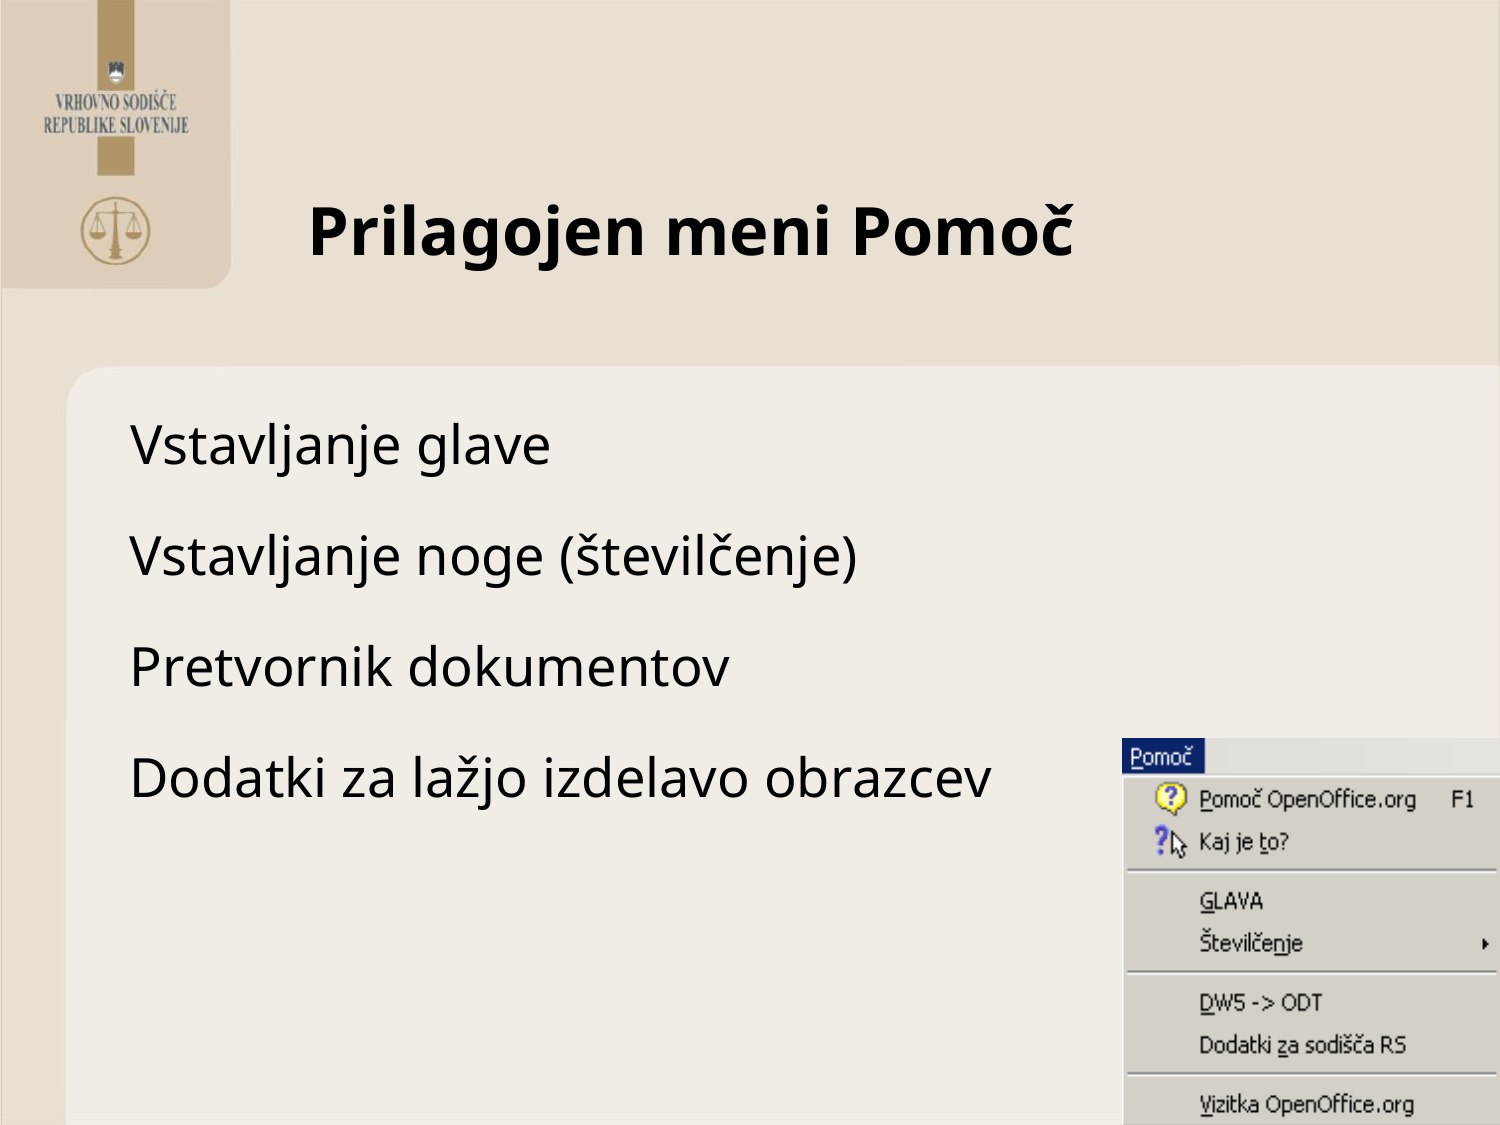

Prilagojen meni Pomoč
 Vstavljanje glave
 Vstavljanje noge (številčenje)
 Pretvornik dokumentov
 Dodatki za lažjo izdelavo obrazcev